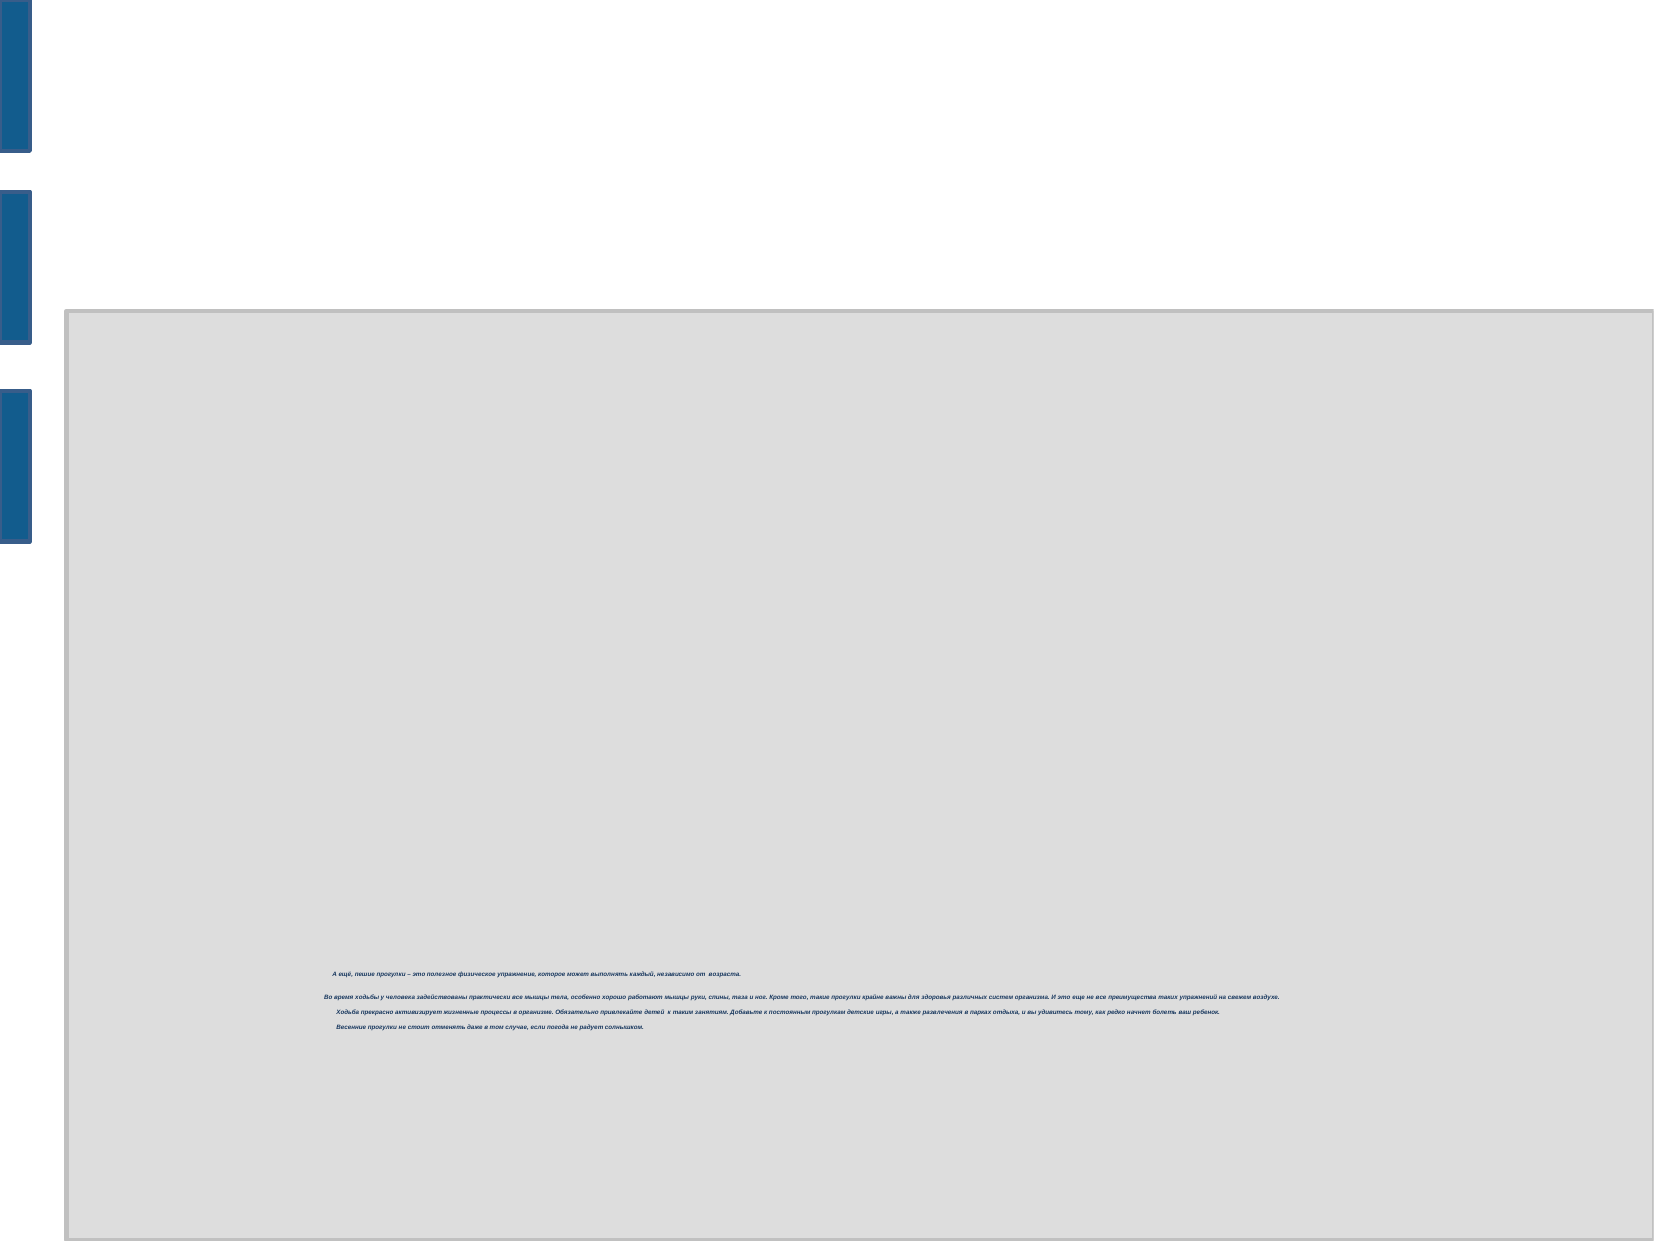

# А ещё, пешие прогулки – это полезное физическое упражнение, которое может выполнять каждый, независимо от  возраста.
Во время ходьбы у человека задействованы практически все мышцы тела, особенно хорошо работают мышцы руки, спины, таза и ног. Кроме того, такие прогулки крайне важны для здоровья различных систем организма. И это еще не все преимущества таких упражнений на свежем воздухе.
 Ходьба прекрасно активизирует жизненные процессы в организме. Обязательно привлекайте детей  к таким занятиям. Добавьте к постоянным прогулкам детские игры, а также развлечения в парках отдыха, и вы удивитесь тому, как редко начнет болеть ваш ребенок.
 Весенние прогулки не стоит отменять даже в том случае, если погода не радует солнышком.